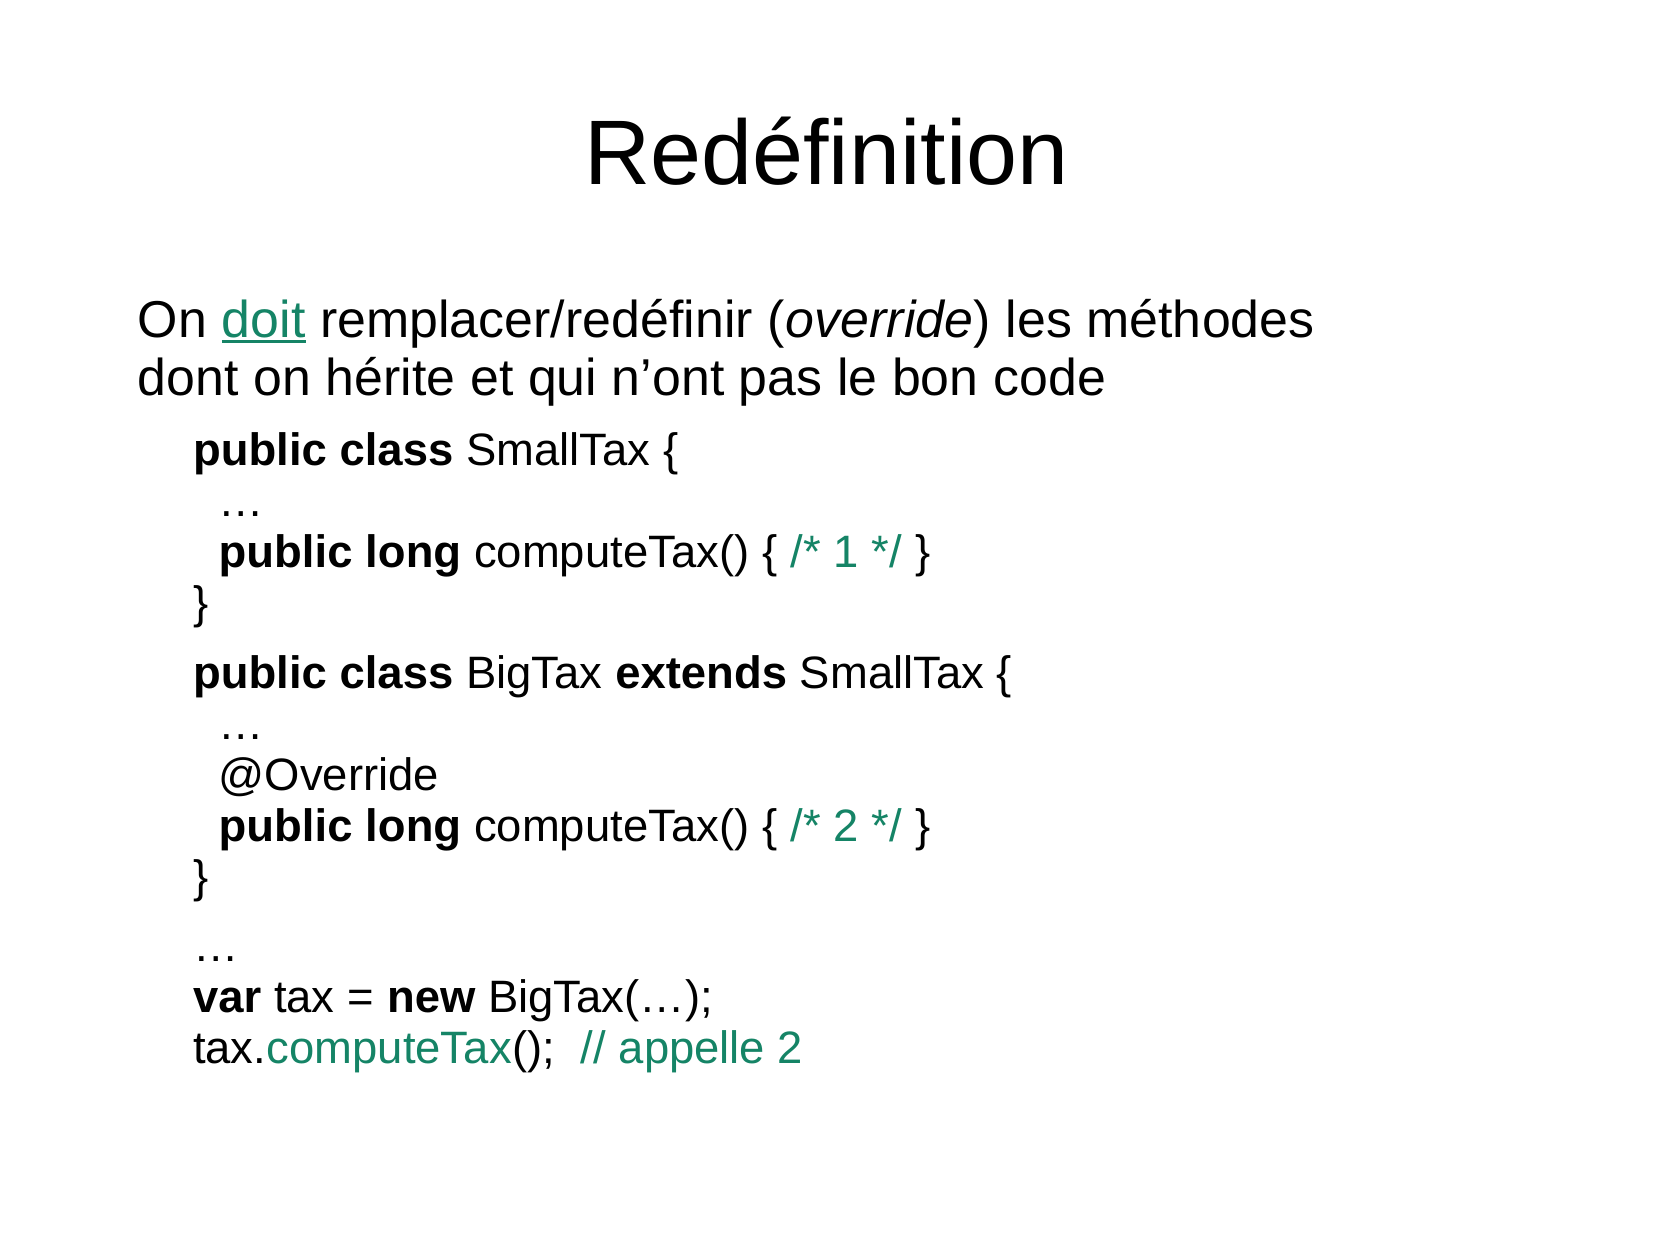

# Redéfinition
On doit remplacer/redéfinir (override) les méthodes
dont on hérite et qui n’ont pas le bon code
public class SmallTax {
 …
 public long computeTax() { /* 1 */ }
}
public class BigTax extends SmallTax {
 …
 @Override
 public long computeTax() { /* 2 */ }
}
…
var tax = new BigTax(…);
tax.computeTax(); // appelle 2